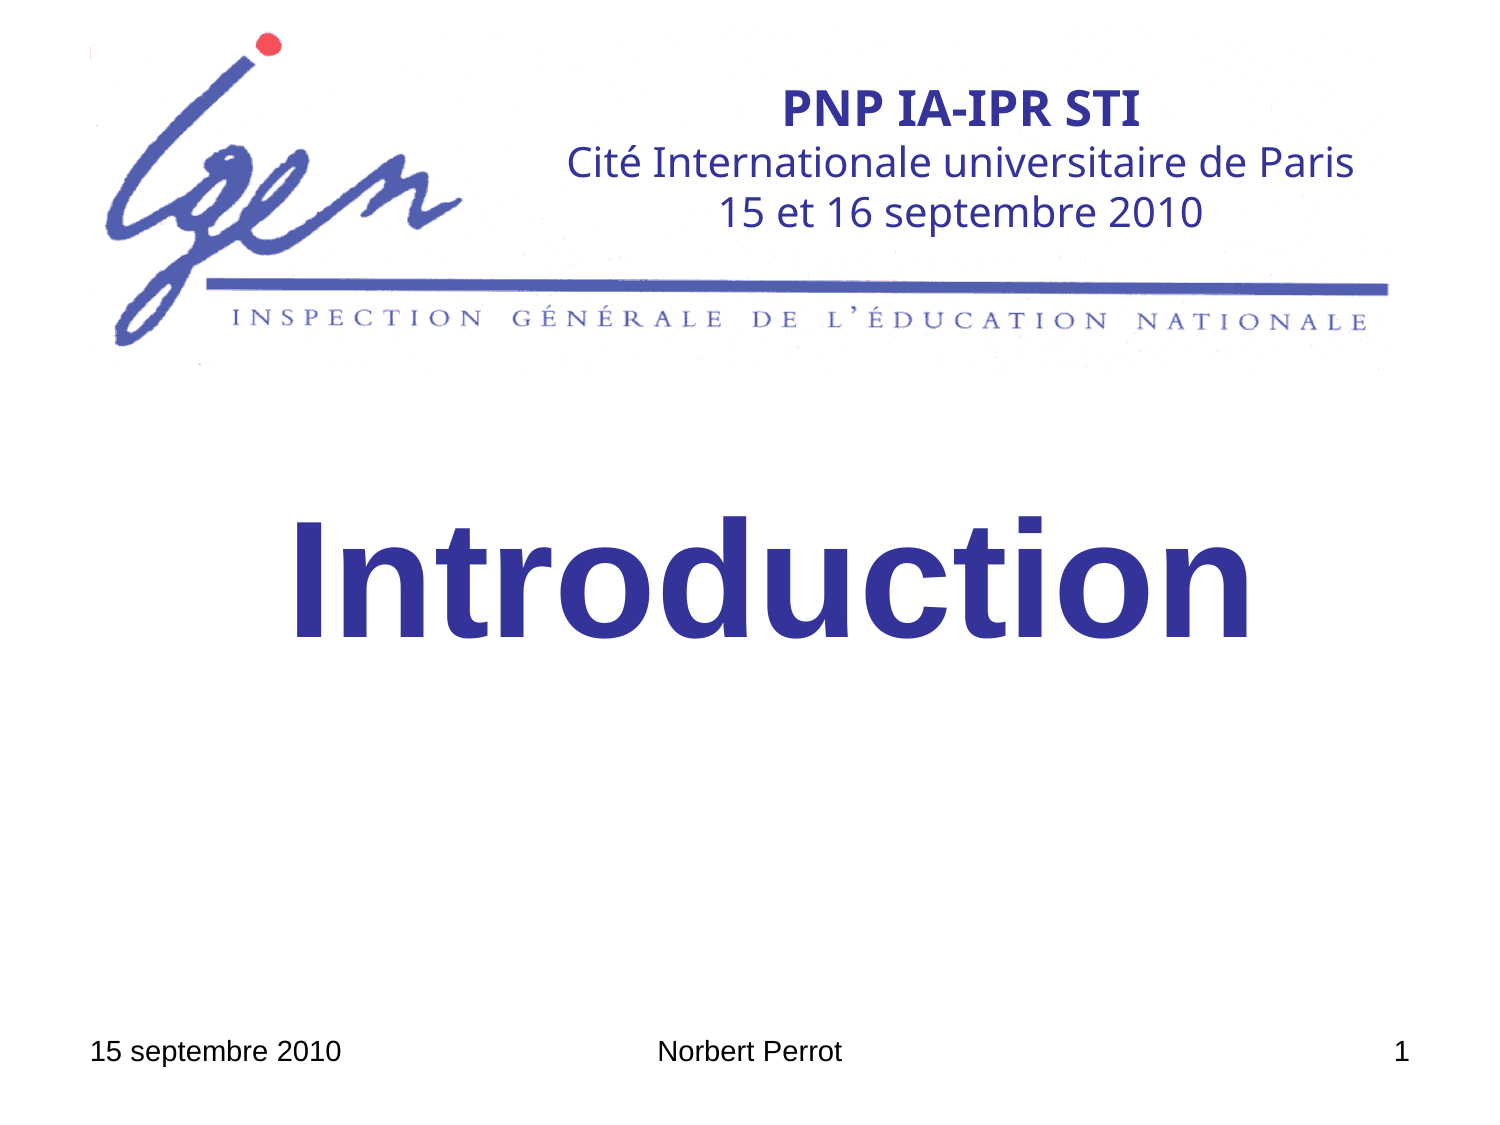

PNP IA-IPR STI
Cité Internationale universitaire de Paris
15 et 16 septembre 2010
Introduction
15 septembre 2010
Norbert Perrot